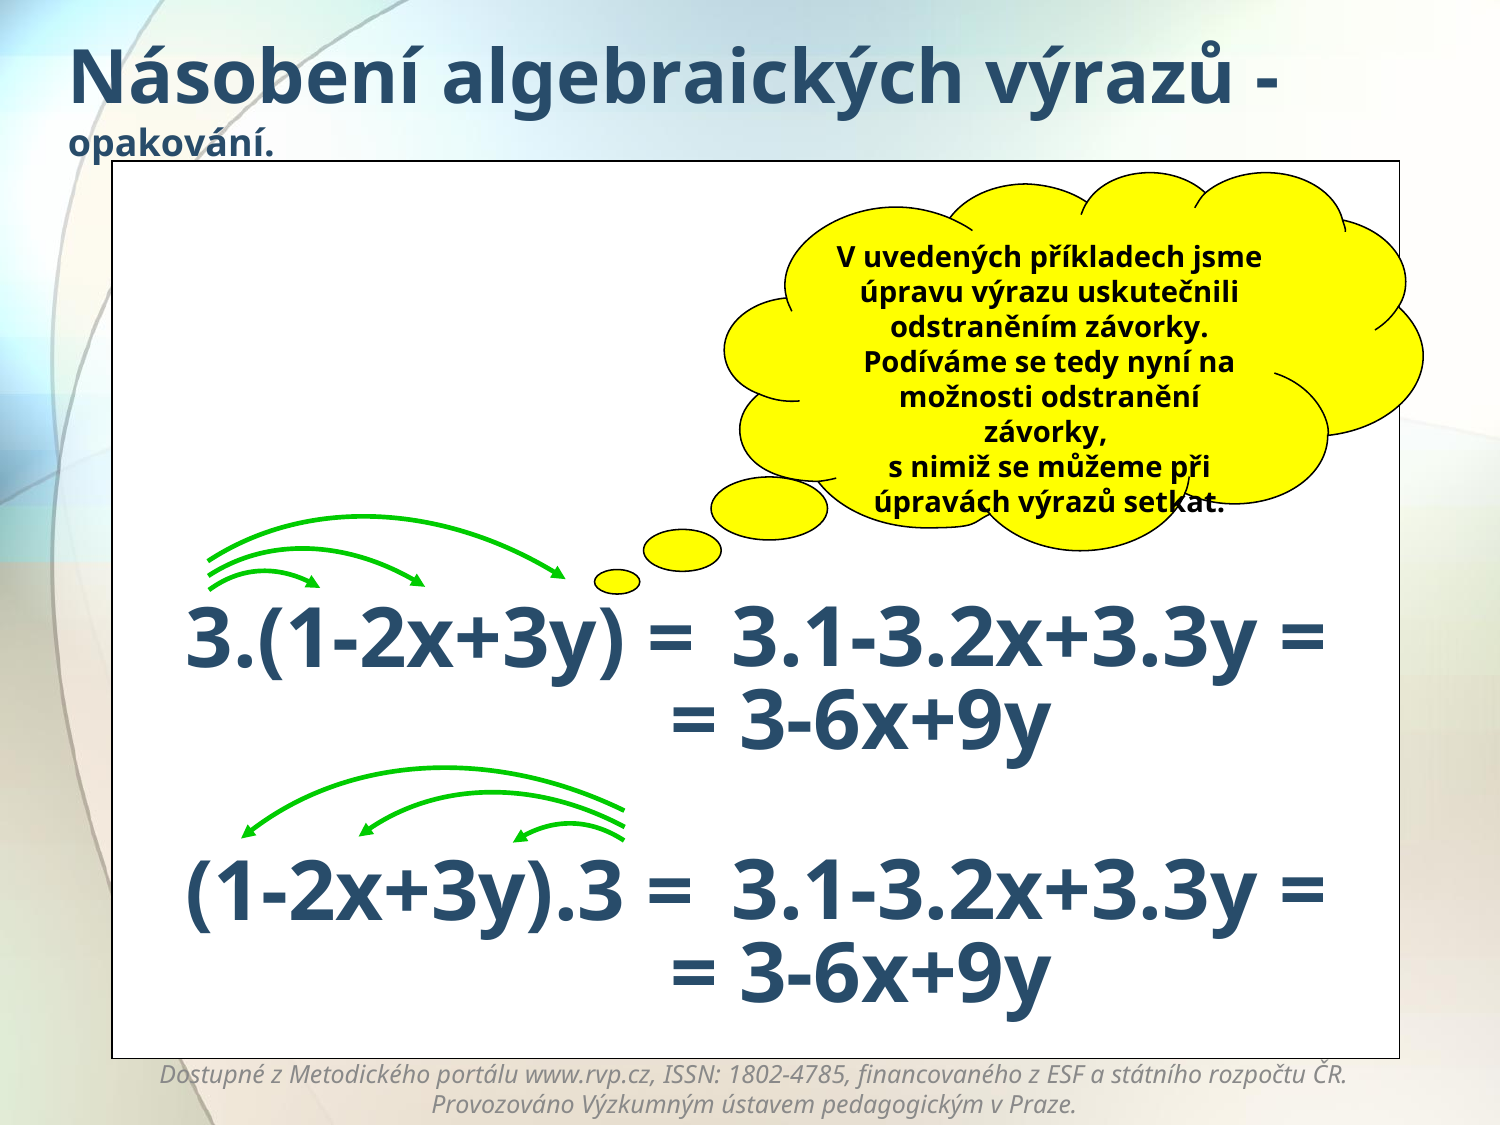

Násobení algebraických výrazů - opakování.
V uvedených příkladech jsme úpravu výrazu uskutečnili odstraněním závorky. Podíváme se tedy nyní na možnosti odstranění závorky,
s nimiž se můžeme při úpravách výrazů setkat.
3.1-3.2x+3.3y =
3.(1-2x+3y) =
= 3-6x+9y
3.1-3.2x+3.3y =
(1-2x+3y).3 =
= 3-6x+9y